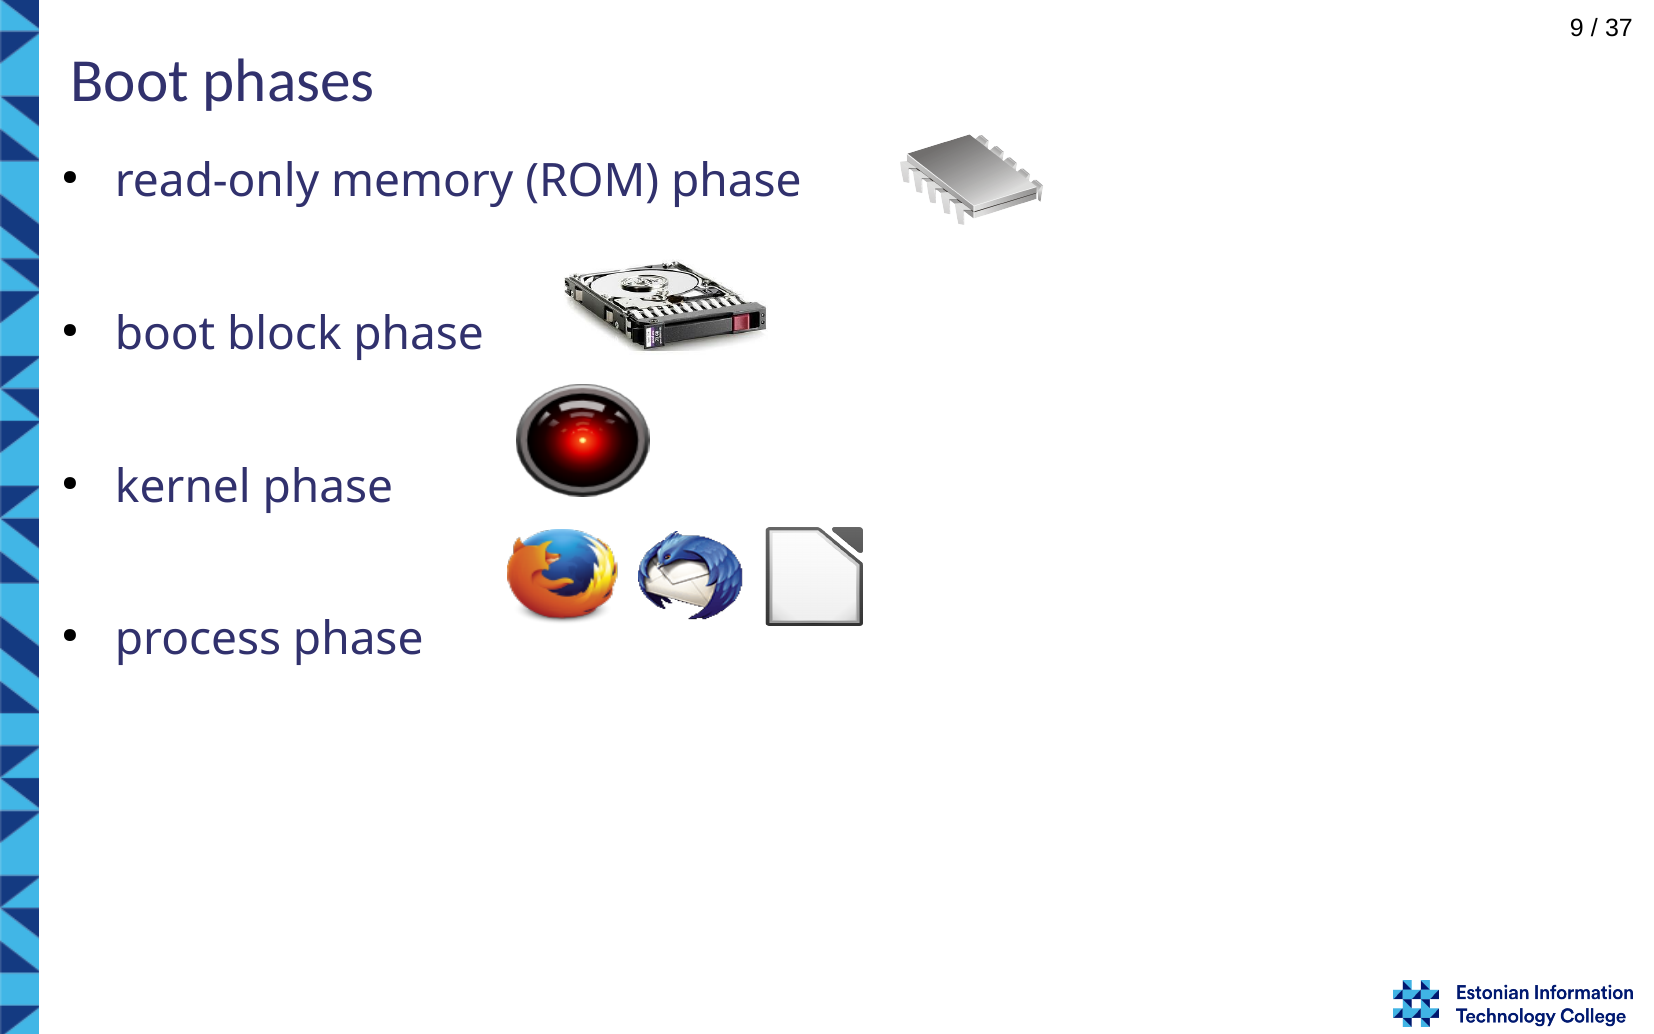

# Boot phases
read-only memory (ROM) phase
boot block phase
kernel phase
process phase